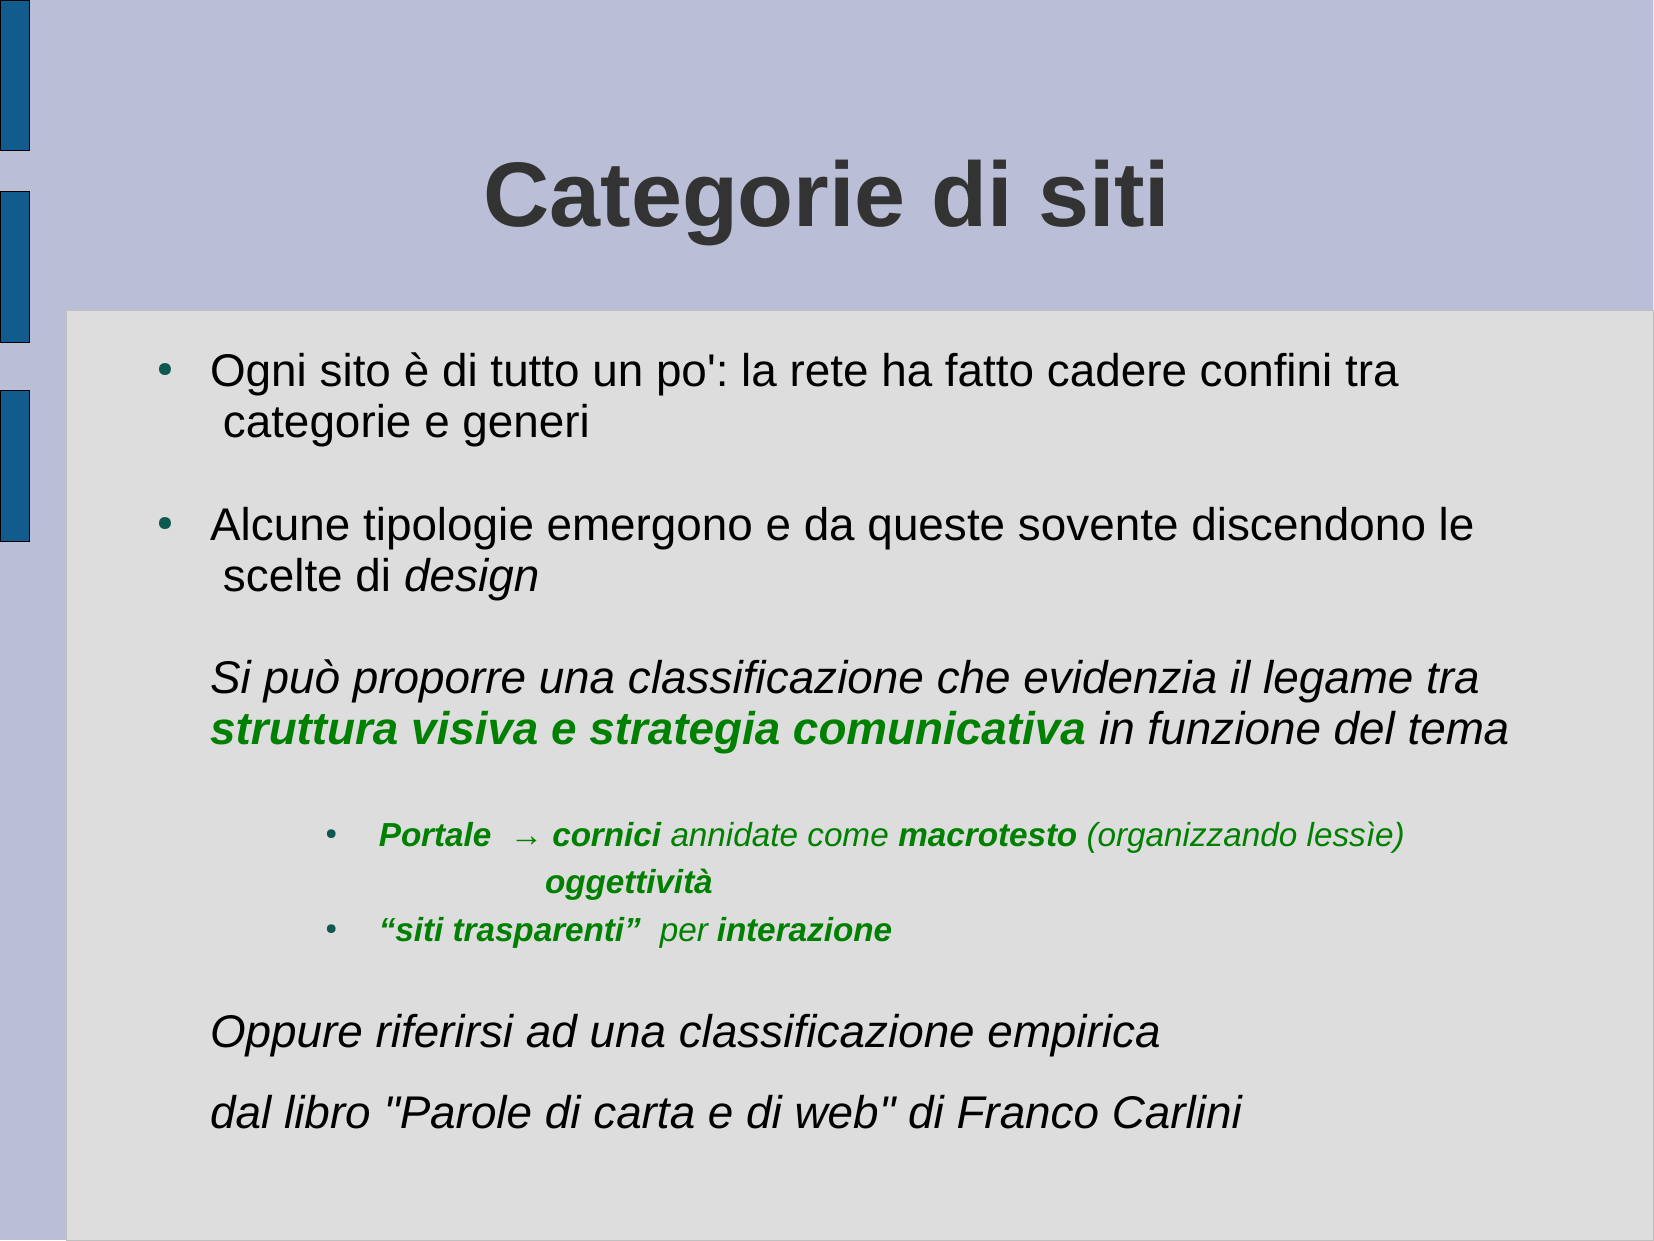

# Categorie di siti
Ogni sito è di tutto un po': la rete ha fatto cadere confini tra
 categorie e generi
Alcune tipologie emergono e da queste sovente discendono le
 scelte di design
Si può proporre una classificazione che evidenzia il legame tra
struttura visiva e strategia comunicativa in funzione del tema
Portale → cornici annidate come macrotesto (organizzando lessìe)
 oggettività
“siti trasparenti” per interazione
Oppure riferirsi ad una classificazione empirica
dal libro "Parole di carta e di web" di Franco Carlini